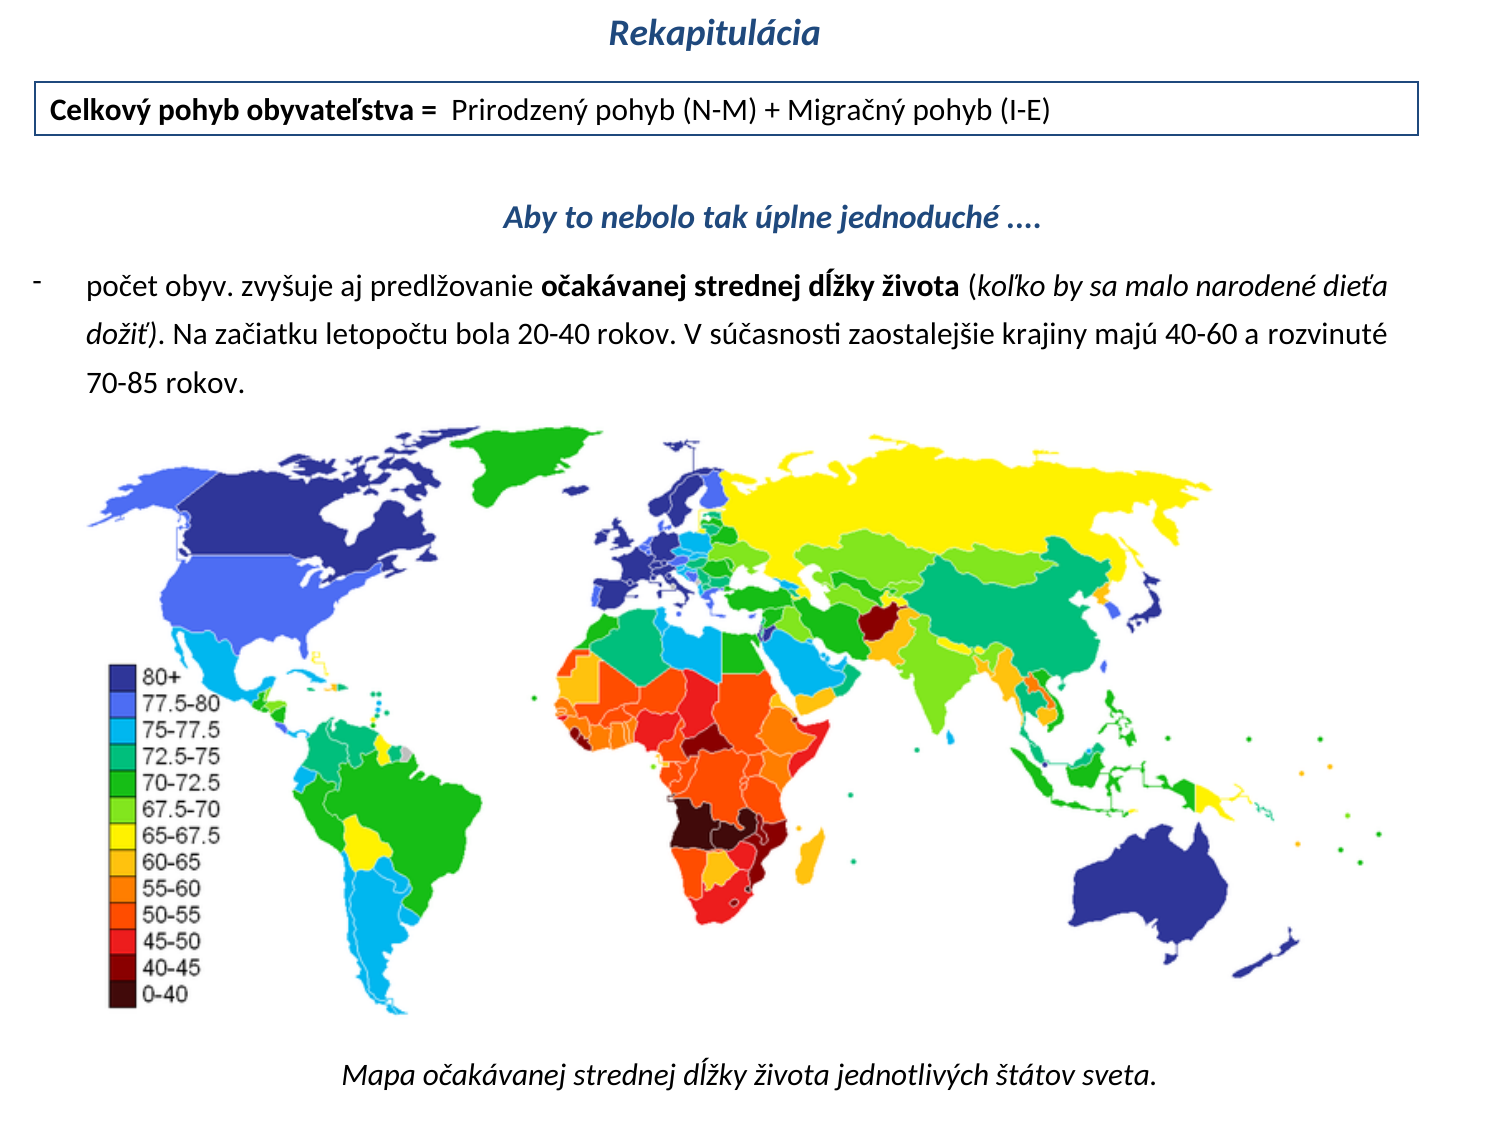

Rekapitulácia
Celkový pohyb obyvateľstva = Prirodzený pohyb (N-M) + Migračný pohyb (I-E)
Aby to nebolo tak úplne jednoduché ....
počet obyv. zvyšuje aj predlžovanie očakávanej strednej dĺžky života (koľko by sa malo narodené dieťa dožiť). Na začiatku letopočtu bola 20-40 rokov. V súčasnosti zaostalejšie krajiny majú 40-60 a rozvinuté 70-85 rokov.
Mapa očakávanej strednej dĺžky života jednotlivých štátov sveta.